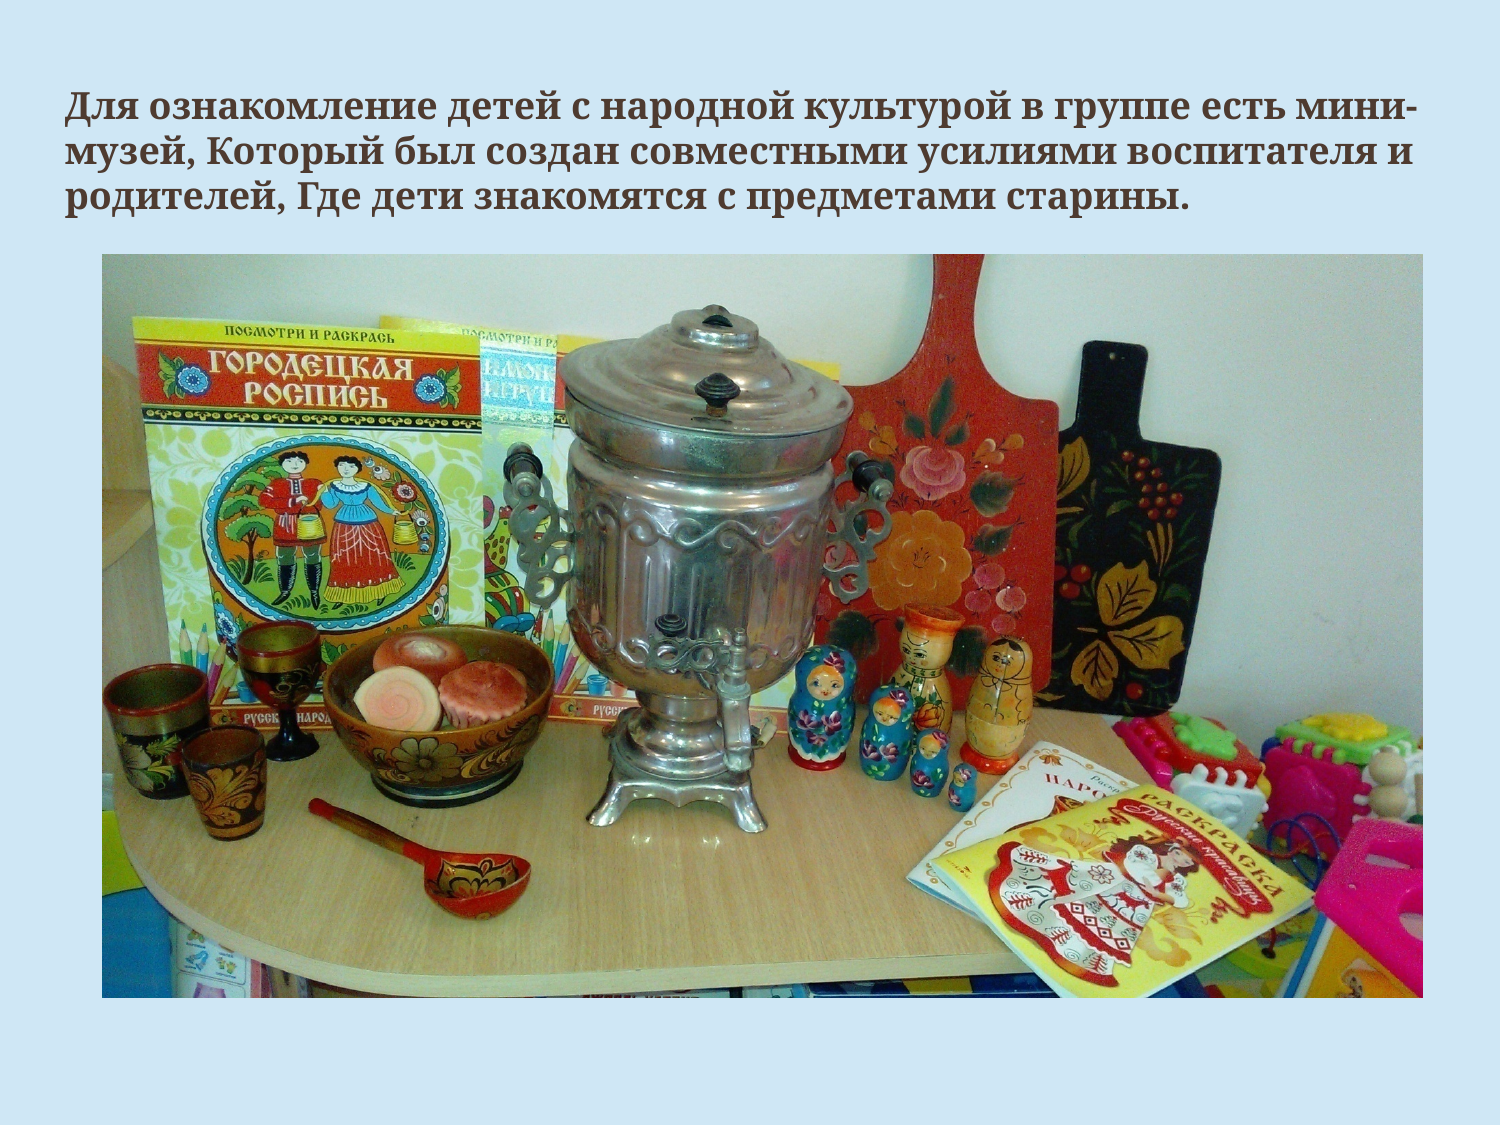

# Для ознакомление детей с народной культурой в группе есть мини- музей, Который был создан совместными усилиями воспитателя и родителей, Где дети знакомятся с предметами старины.